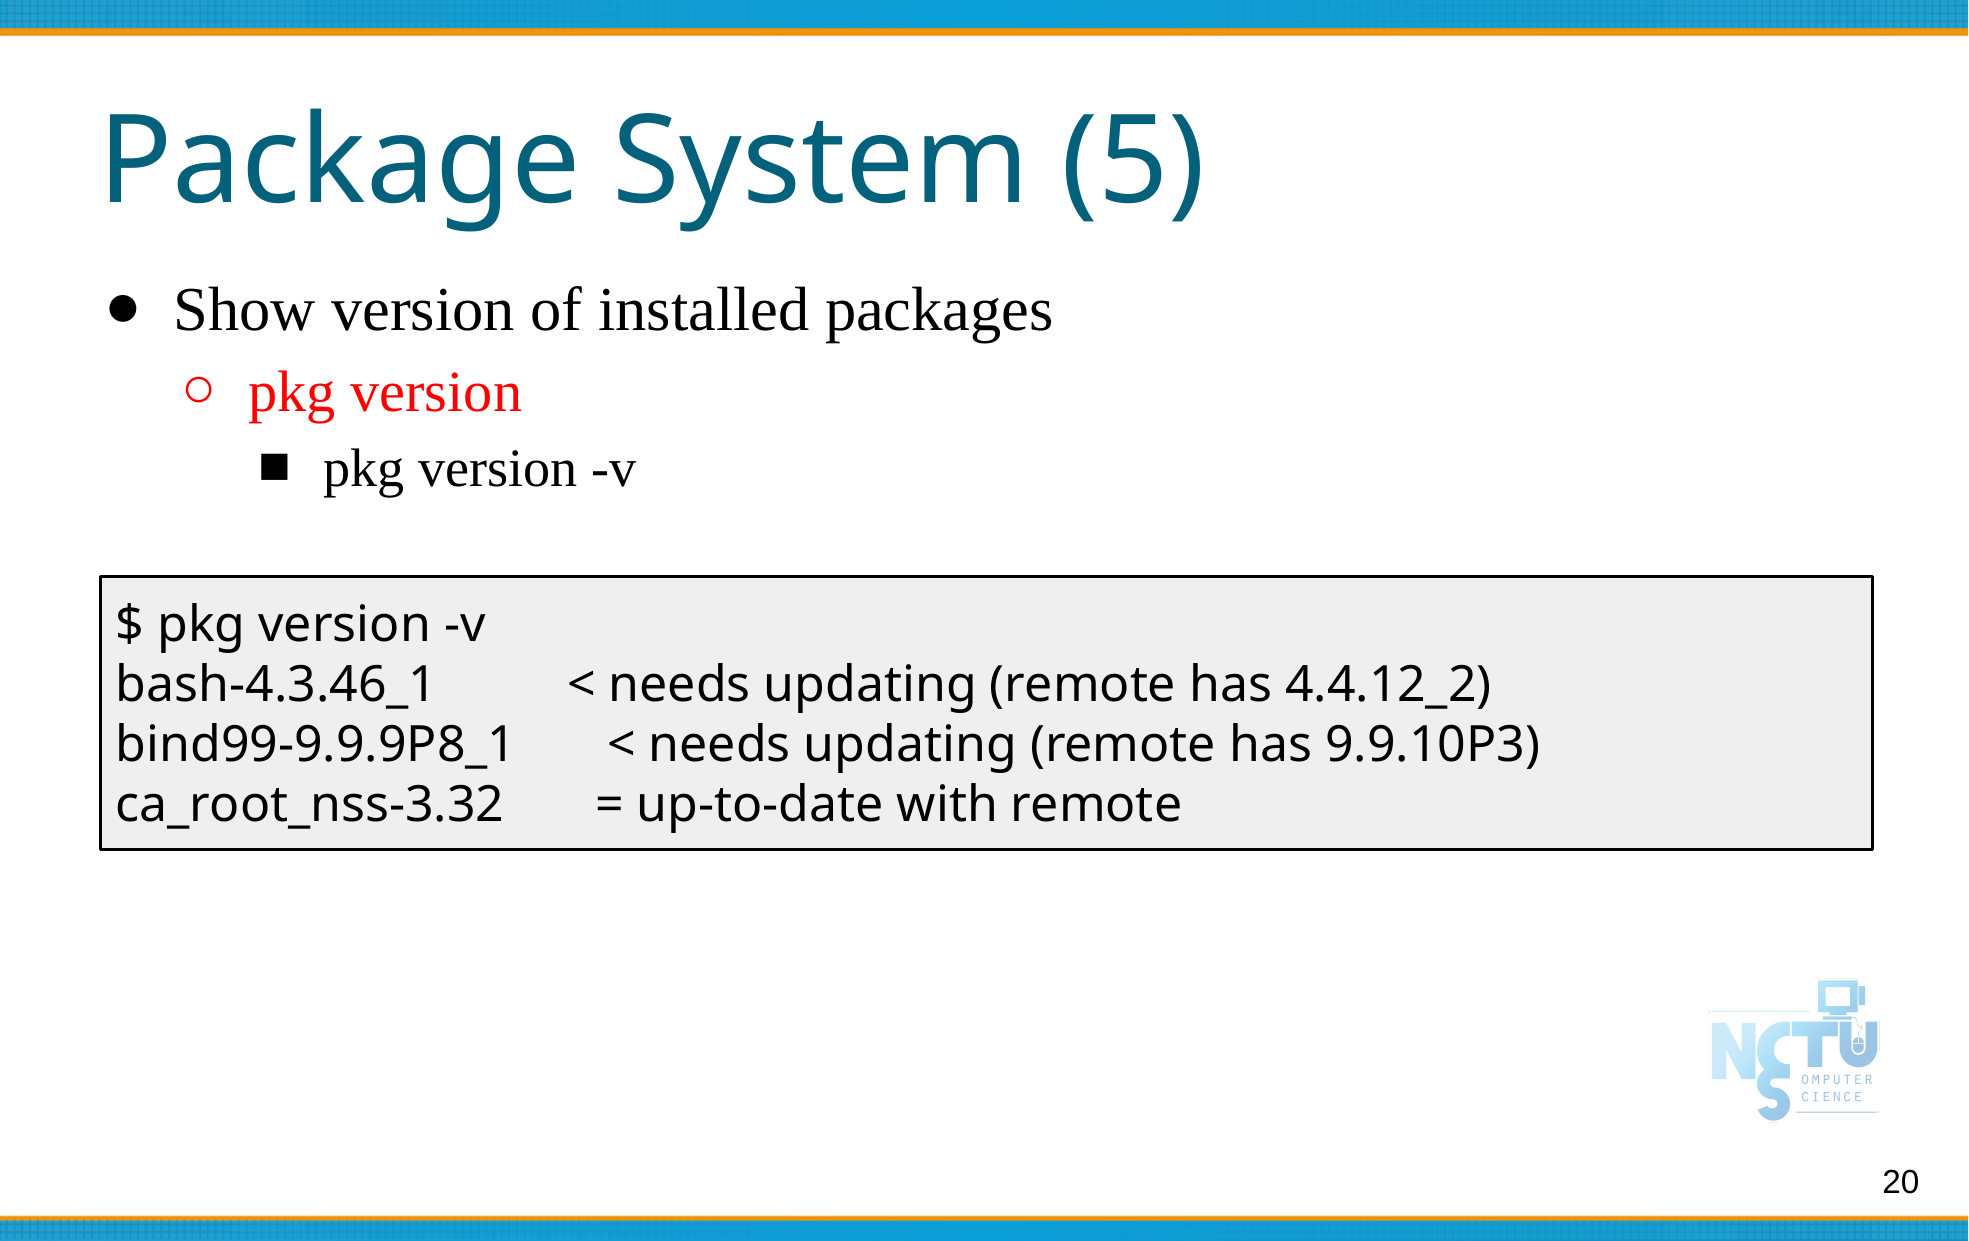

# Package System (5)
Show version of installed packages
pkg version
pkg version -v
$ pkg version -v
bash-4.3.46_1 < needs updating (remote has 4.4.12_2)
bind99-9.9.9P8_1 < needs updating (remote has 9.9.10P3)
ca_root_nss-3.32 = up-to-date with remote